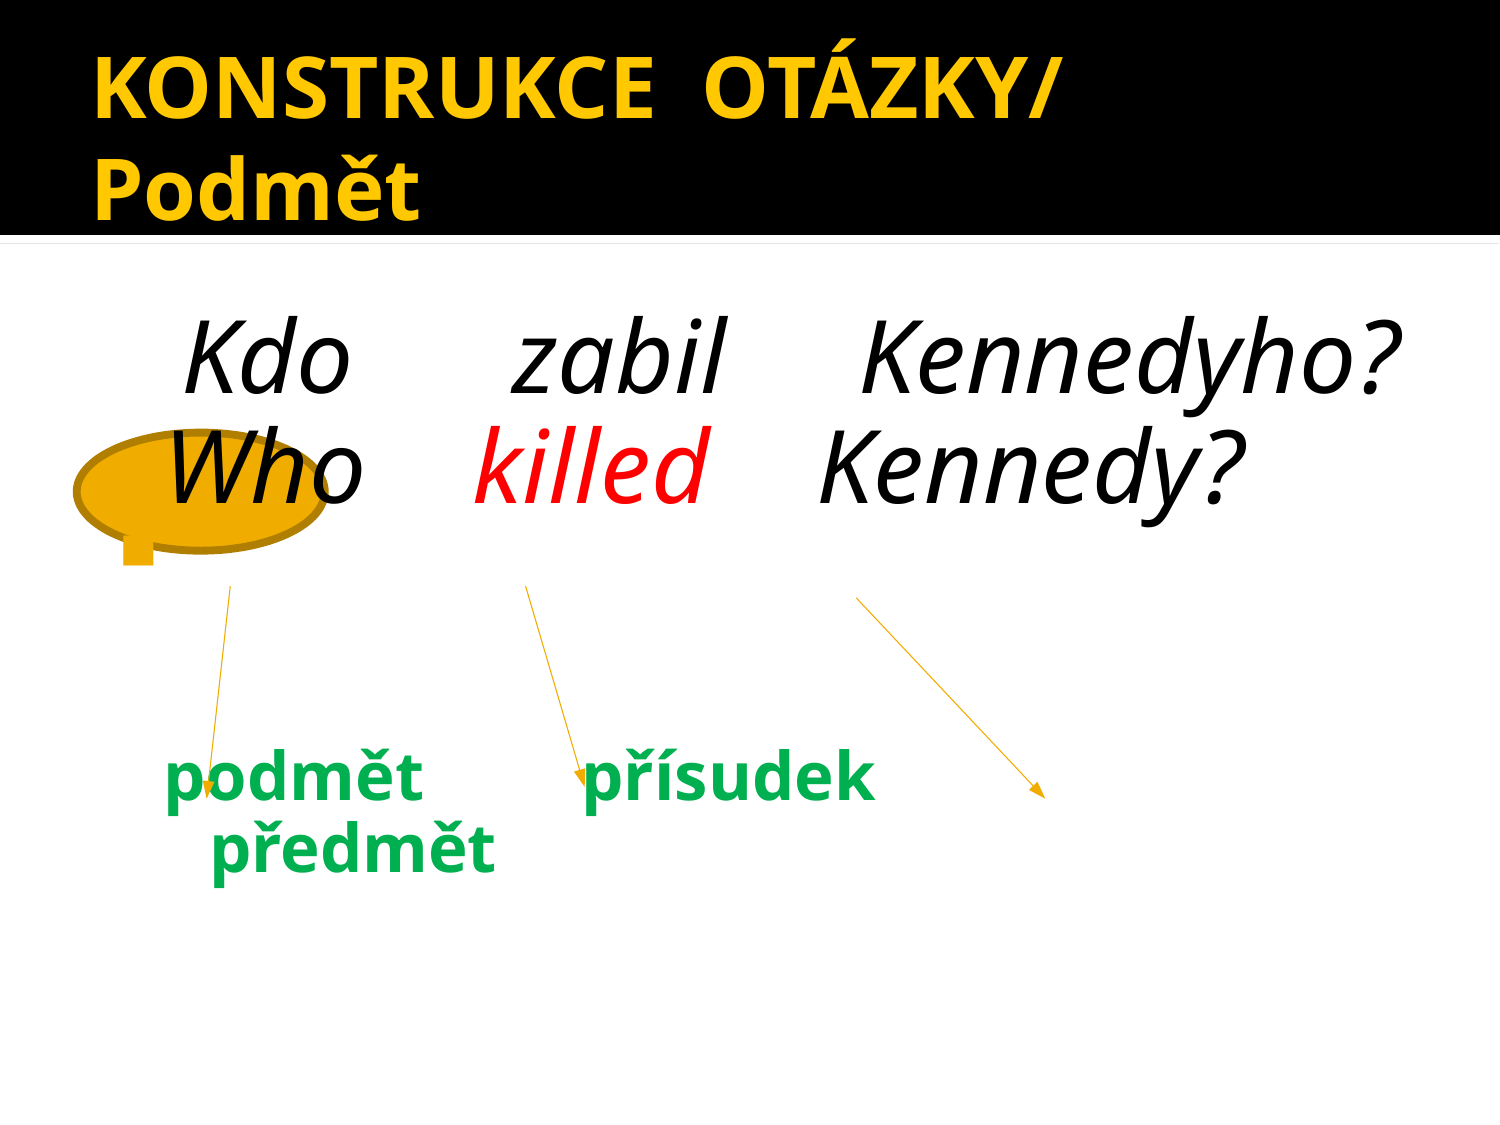

# KONSTRUKCE OTÁZKY/ Podmět
 Kdo zabil Kennedyho?
Who killed Kennedy?
podmět přísudek předmět